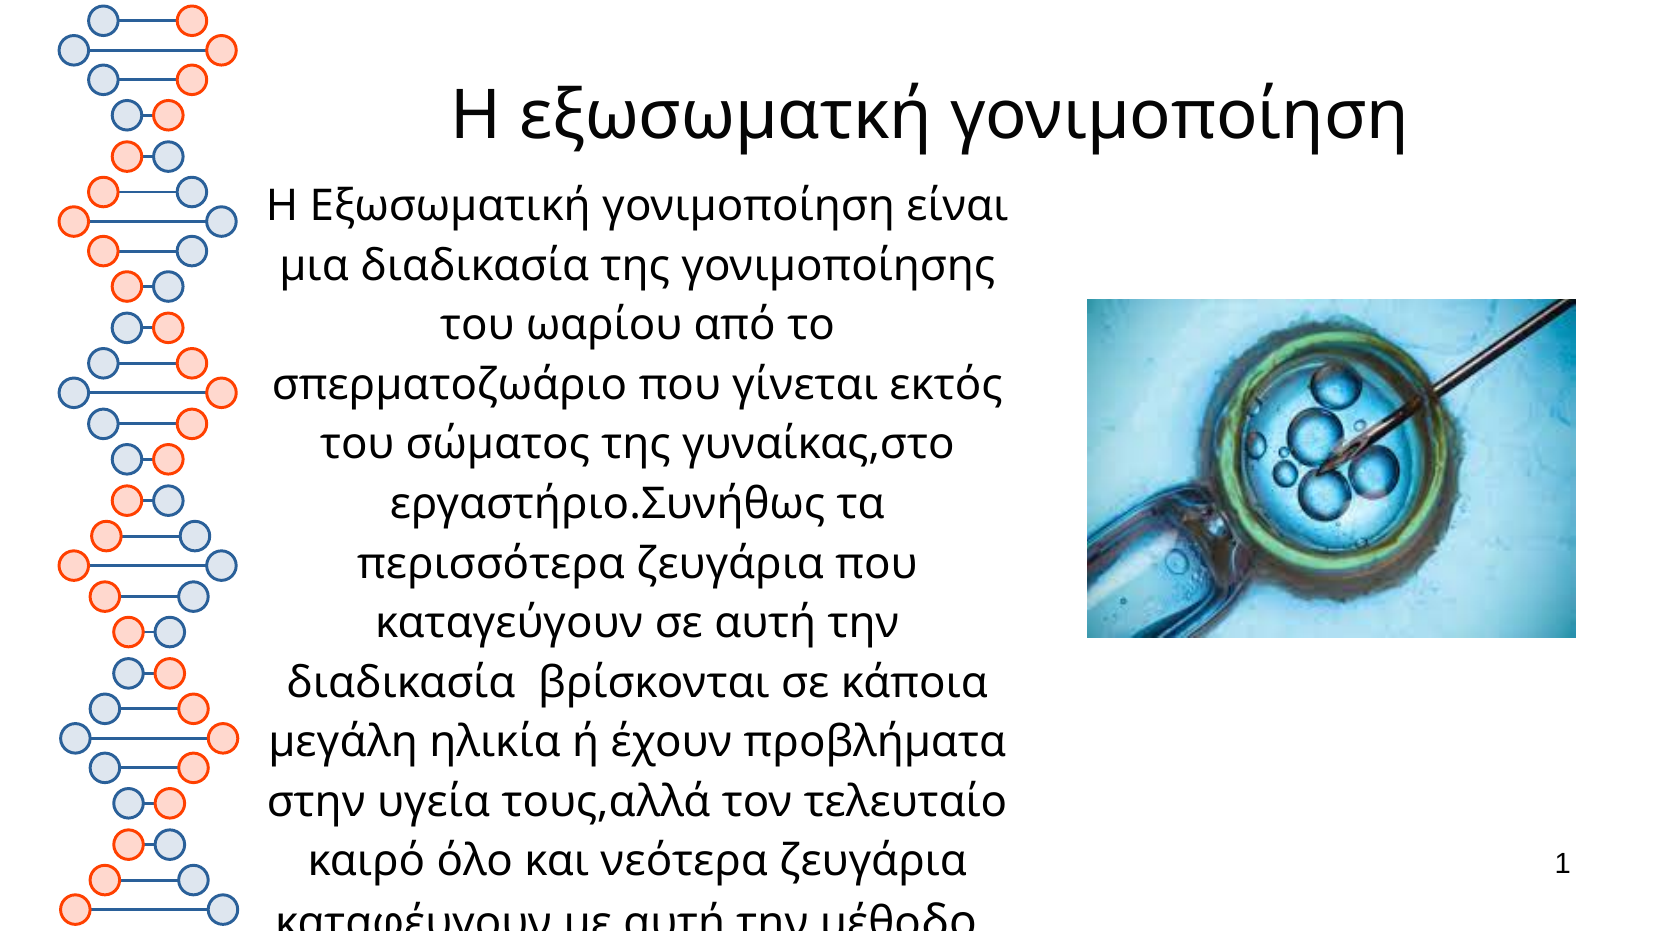

# Η εξωσωματκή γονιμοποίηση
Η Εξωσωματική γονιμοποίηση είναι μια διαδικασία της γονιμοποίησης του ωαρίου από το σπερματοζωάριο που γίνεται εκτός του σώματος της γυναίκας,στο εργαστήριο.Συνήθως τα περισσότερα ζευγάρια που καταγεύγουν σε αυτή την διαδικασία βρίσκονται σε κάποια μεγάλη ηλικία ή έχουν προβλήματα στην υγεία τους,αλλά τον τελευταίο καιρό όλο και νεότερα ζευγάρια καταφέυγουν με αυτή την μέθοδο.
1